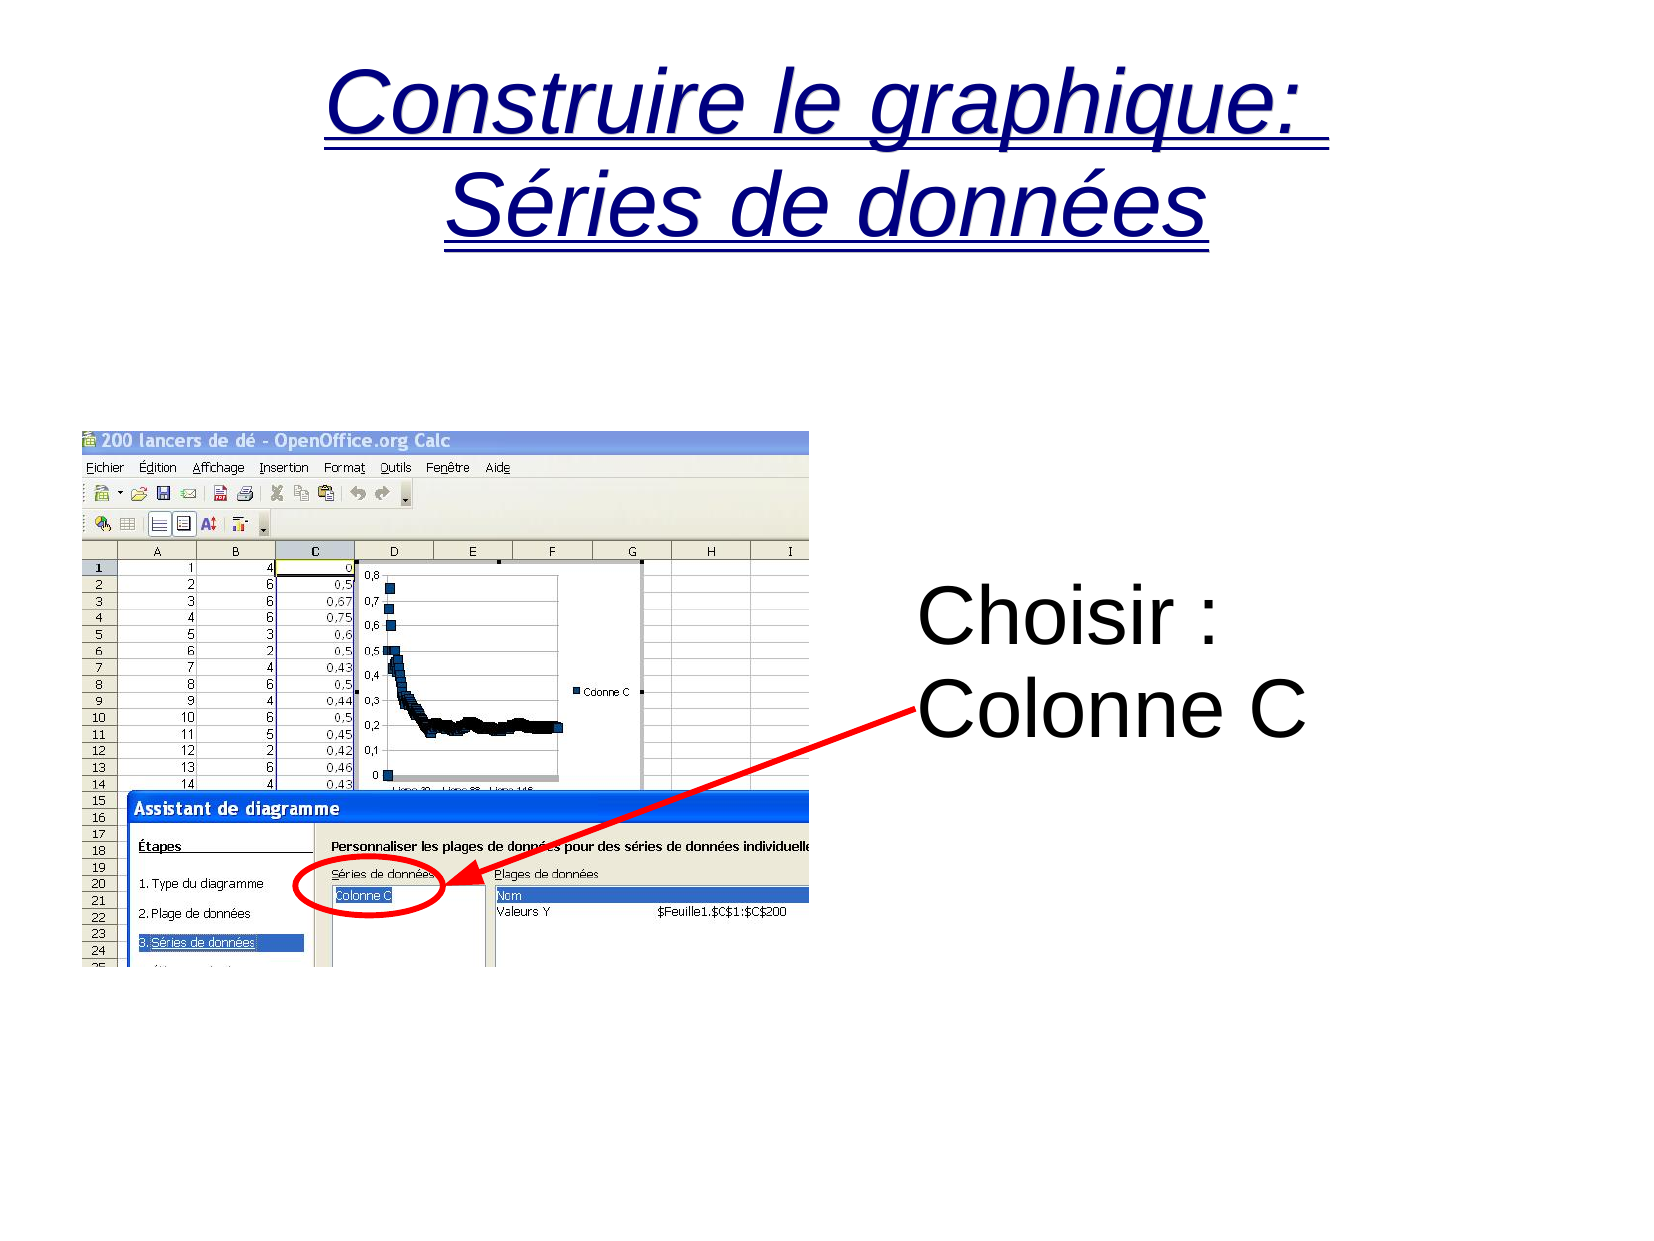

# Construire le graphique: Séries de données
Choisir :
Colonne C